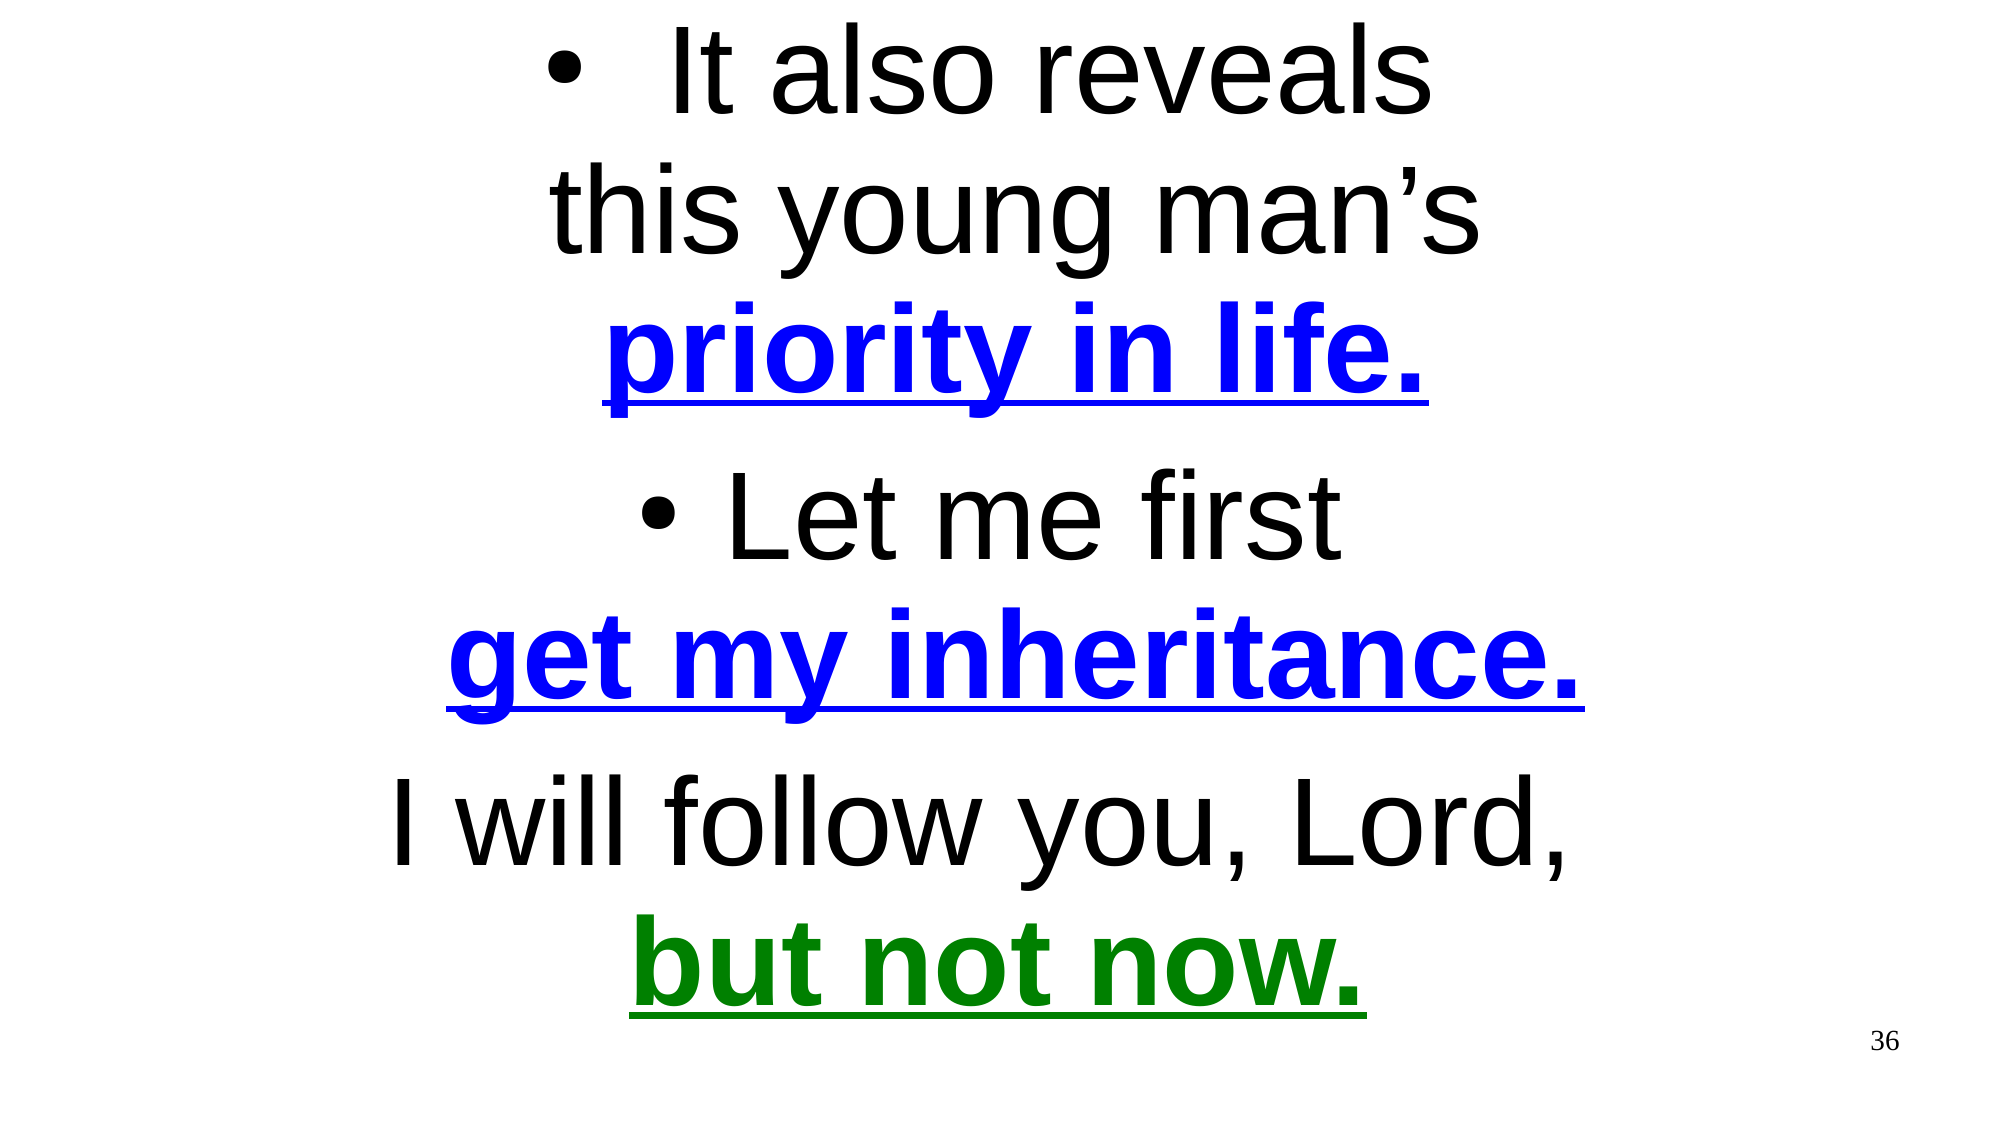

# It also reveals this young man’s priority in life.
 Let me first
get my inheritance.
I will follow you, Lord, 
but not now.
36